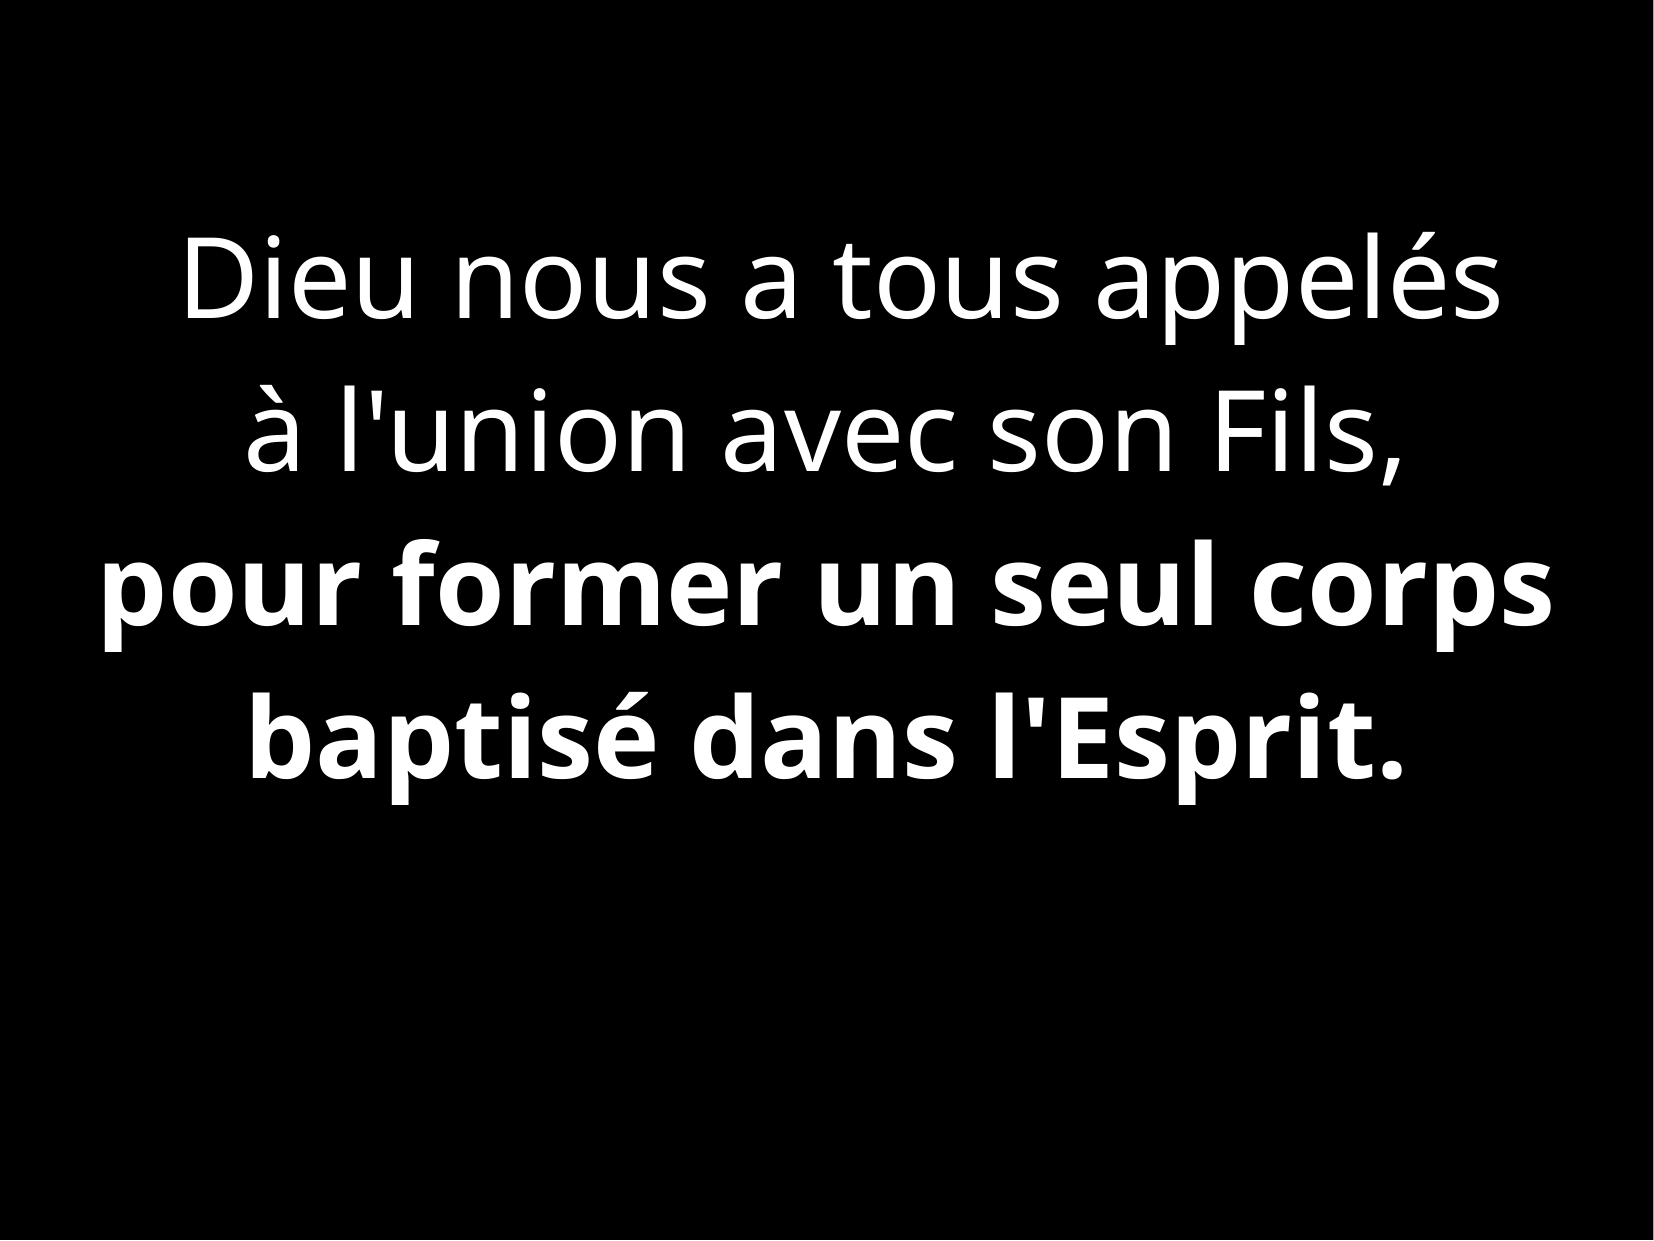

# Dieu nous a tous appelés à l'union avec son Fils, pour former un seul corps baptisé dans l'Esprit.